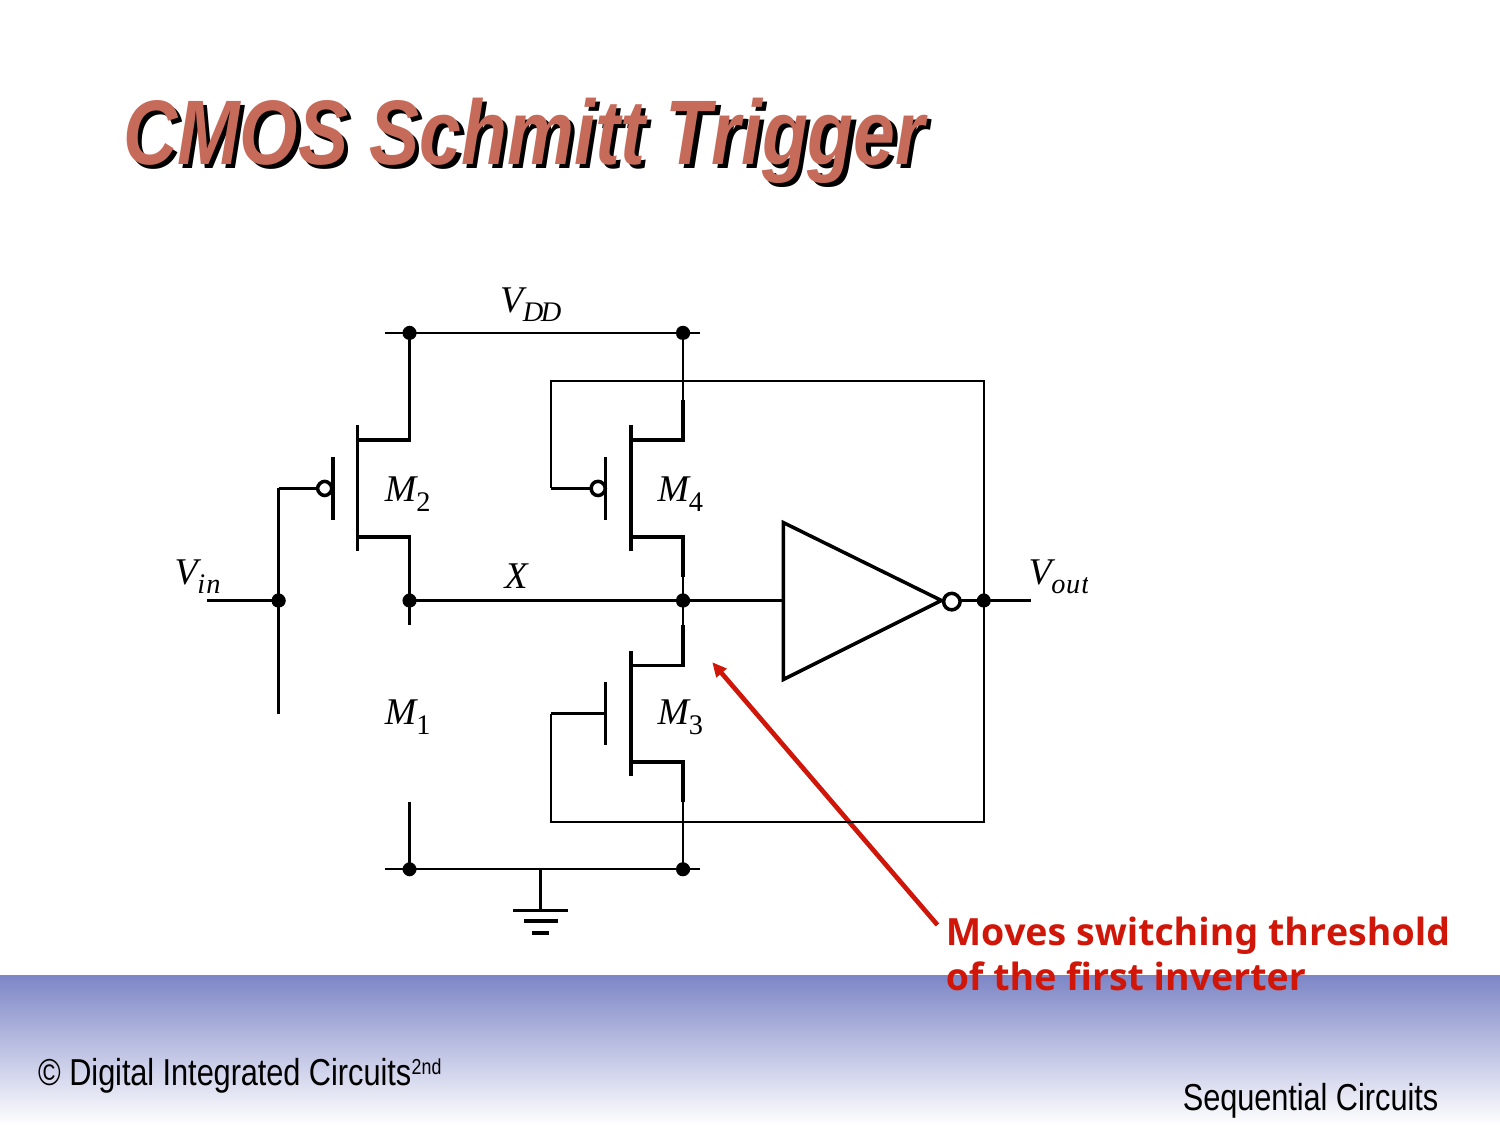

# CMOS Schmitt Trigger
Moves switching threshold
of the first inverter